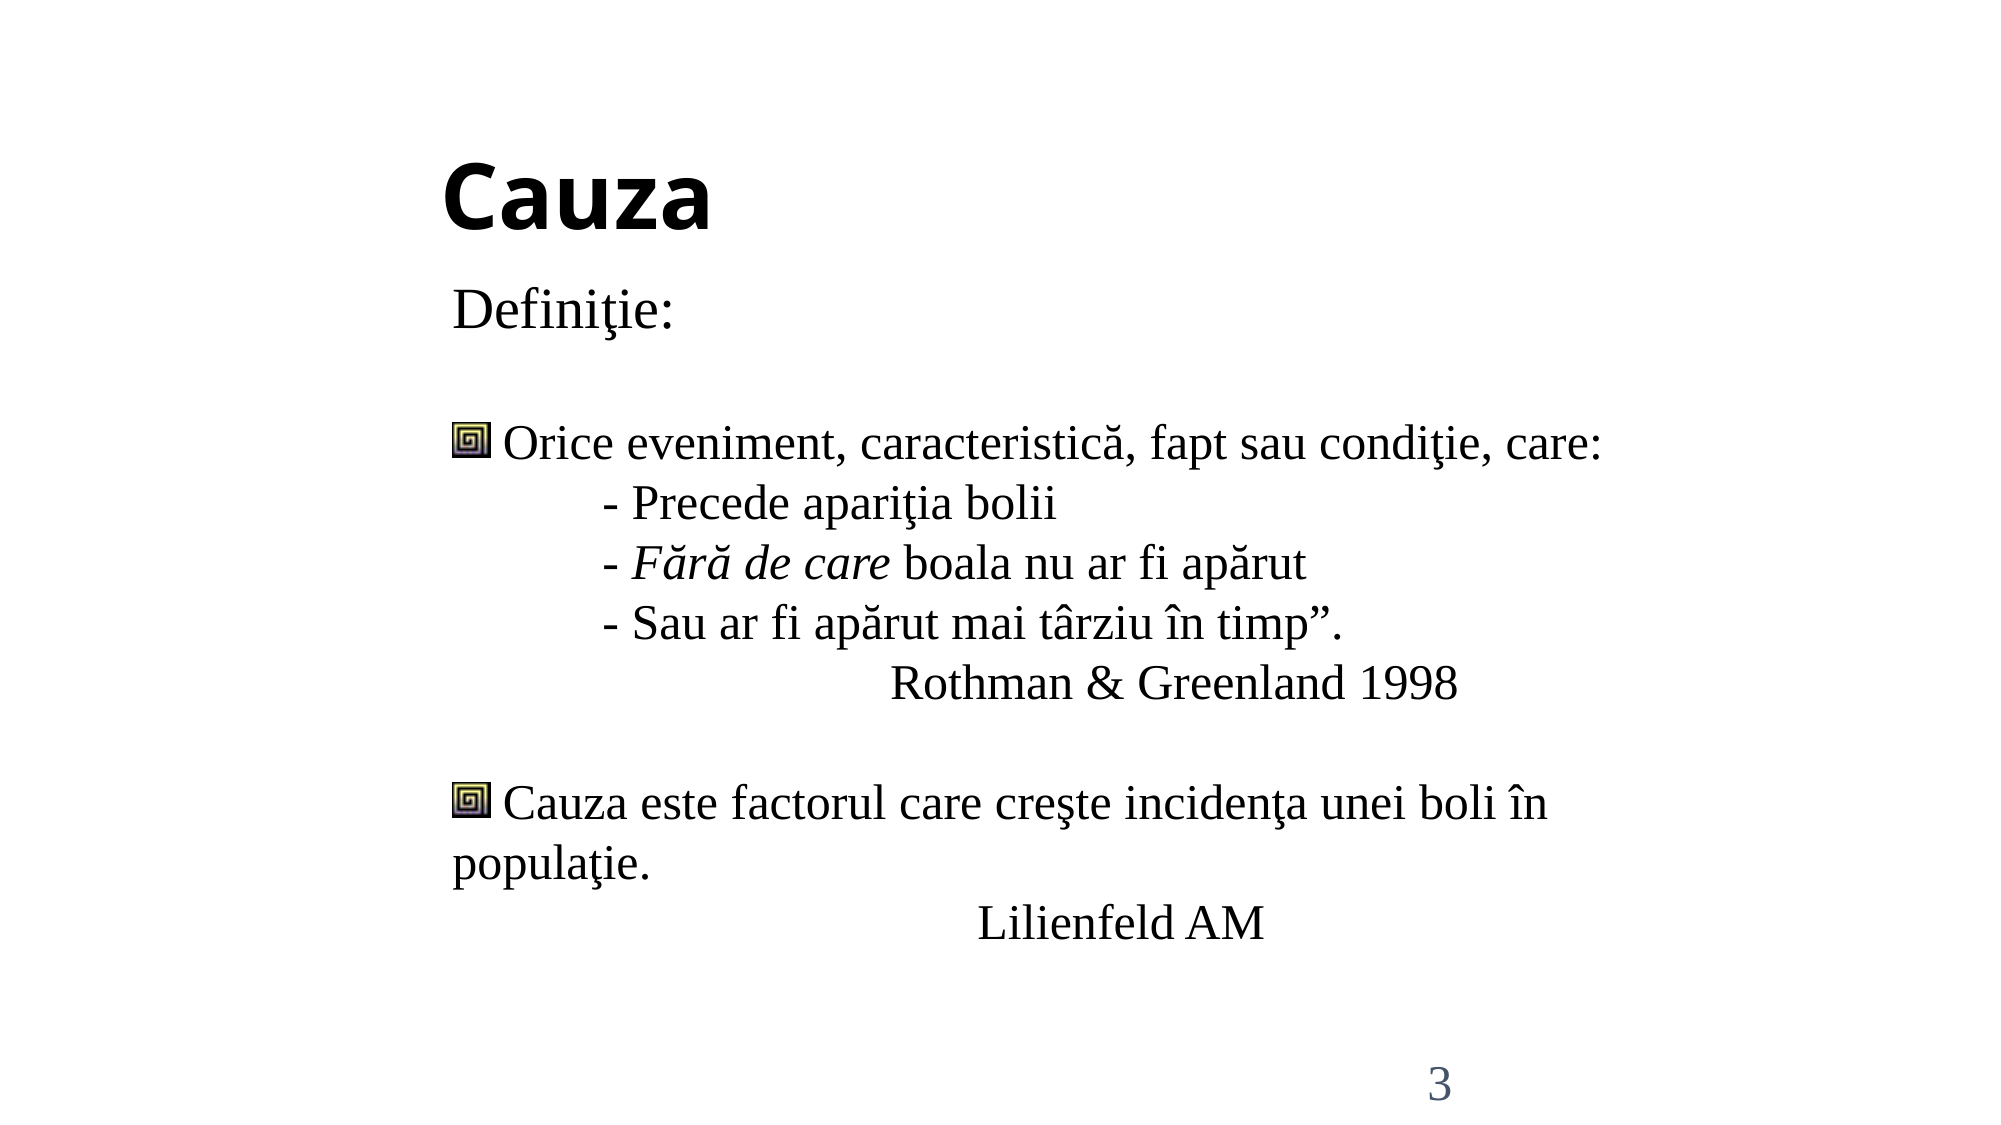

# Cauza
Definiţie:
 Orice eveniment, caracteristică, fapt sau condiţie, care:
- Precede apariţia bolii
- Fără de care boala nu ar fi apărut
- Sau ar fi apărut mai târziu în timp”.
 Rothman & Greenland 1998
 Cauza este factorul care creşte incidenţa unei boli în populaţie.
 Lilienfeld AM